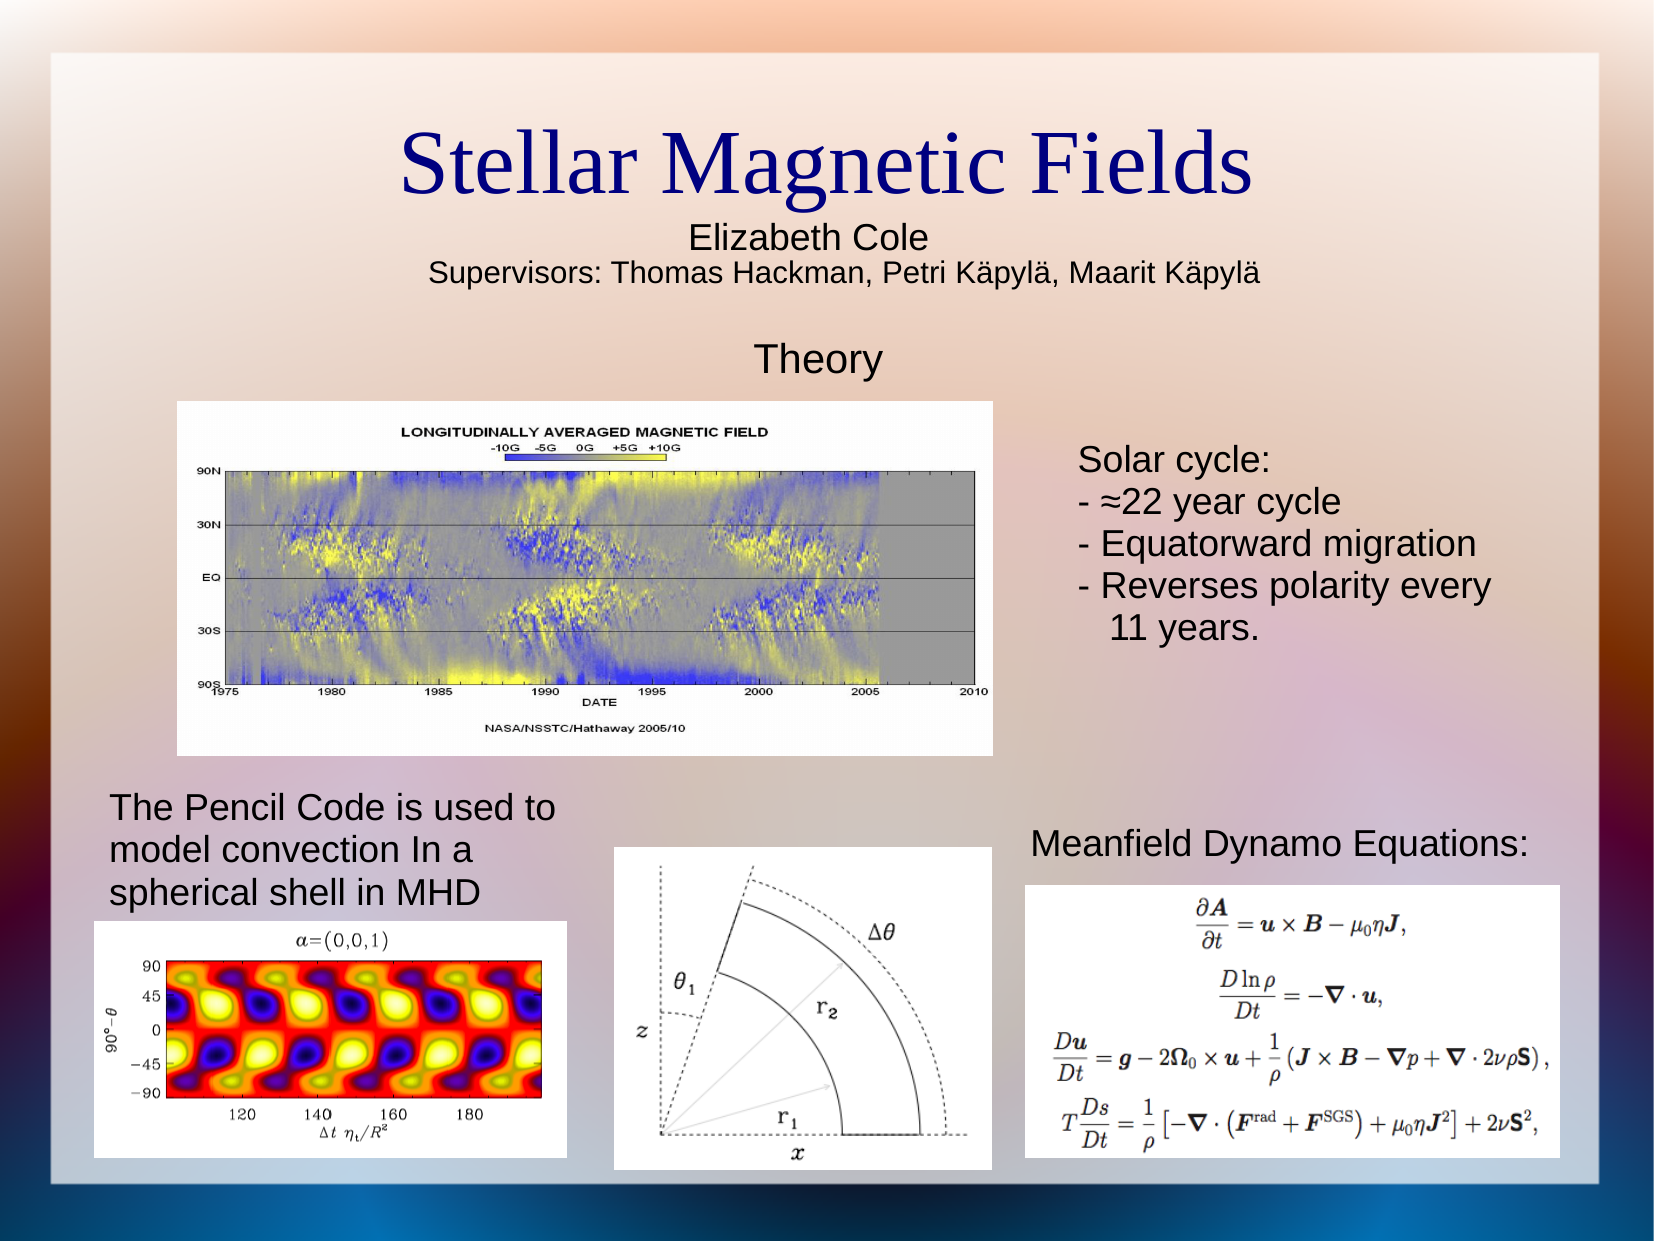

# Stellar Magnetic Fields
Elizabeth Cole
Supervisors: Thomas Hackman, Petri Käpylä, Maarit Käpylä
Theory
Solar cycle:
- ≈22 year cycle
- Equatorward migration
- Reverses polarity every
 11 years.
The Pencil Code is used to model convection In a spherical shell in MHD
Meanfield Dynamo Equations: